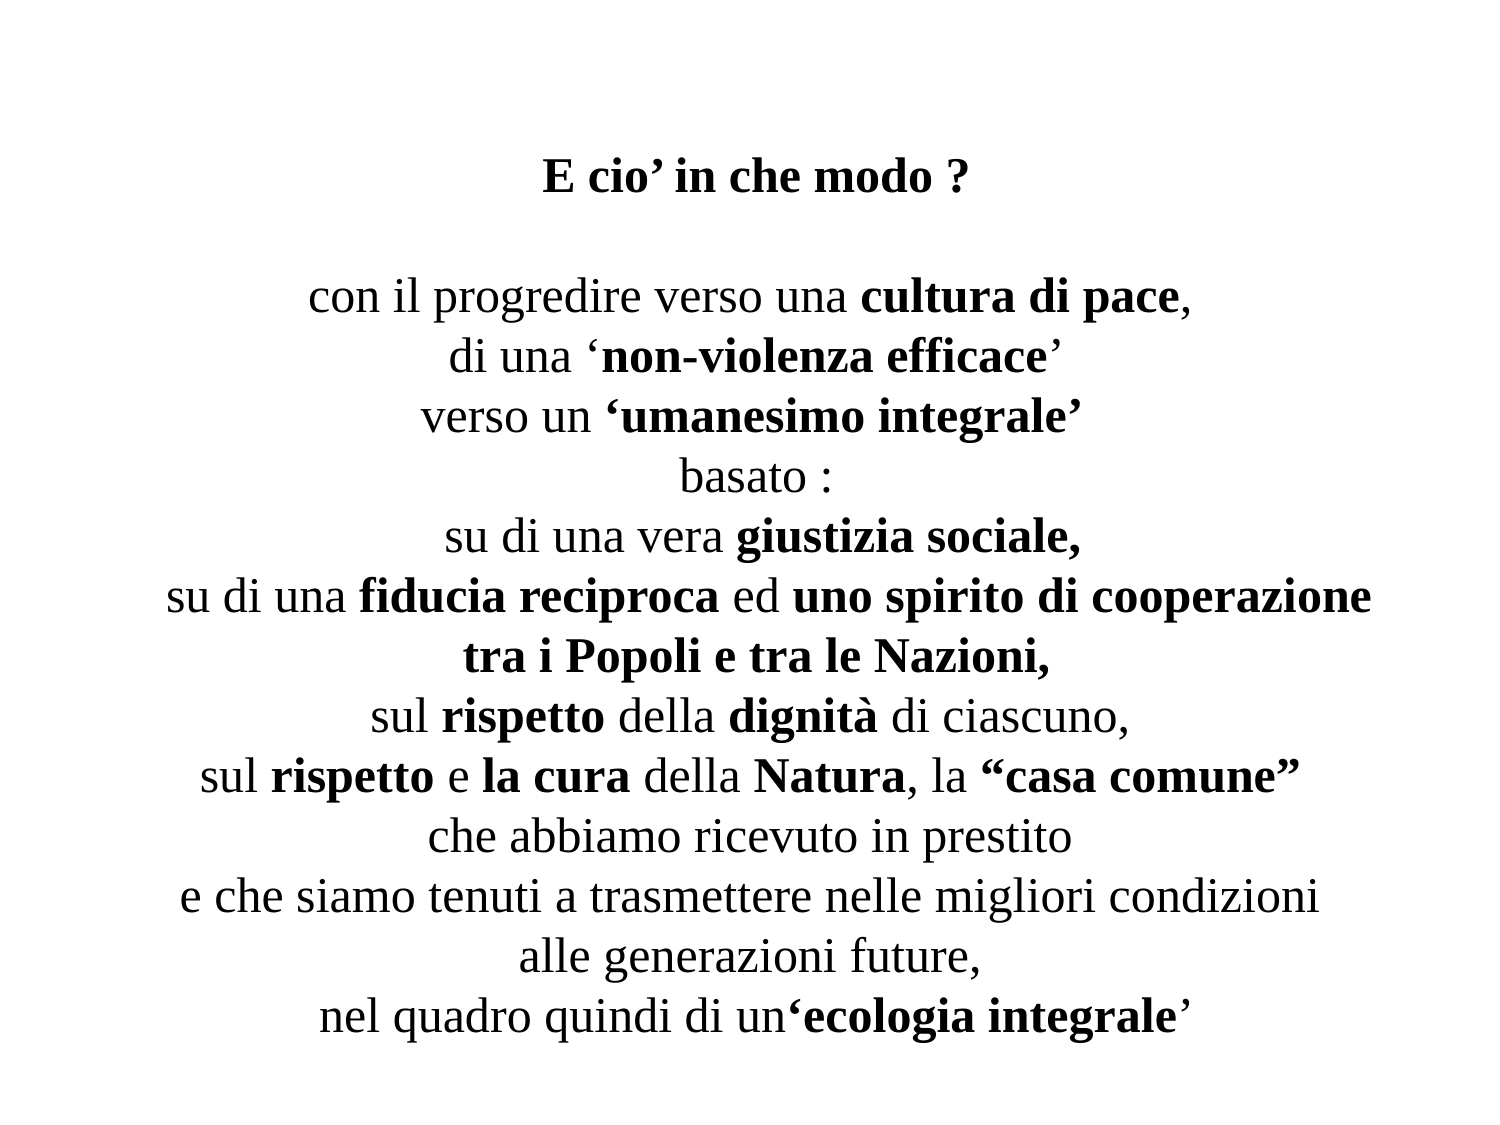

# E cio’ in che modo ?
con il progredire verso una cultura di pace,
di una ‘non-violenza efficace’
verso un ‘umanesimo integrale’
basato :
 su di una vera giustizia sociale,
 su di una fiducia reciproca ed uno spirito di cooperazione
tra i Popoli e tra le Nazioni,
sul rispetto della dignità di ciascuno,
sul rispetto e la cura della Natura, la “casa comune”
che abbiamo ricevuto in prestito
e che siamo tenuti a trasmettere nelle migliori condizioni
alle generazioni future,
nel quadro quindi di un‘ecologia integrale’